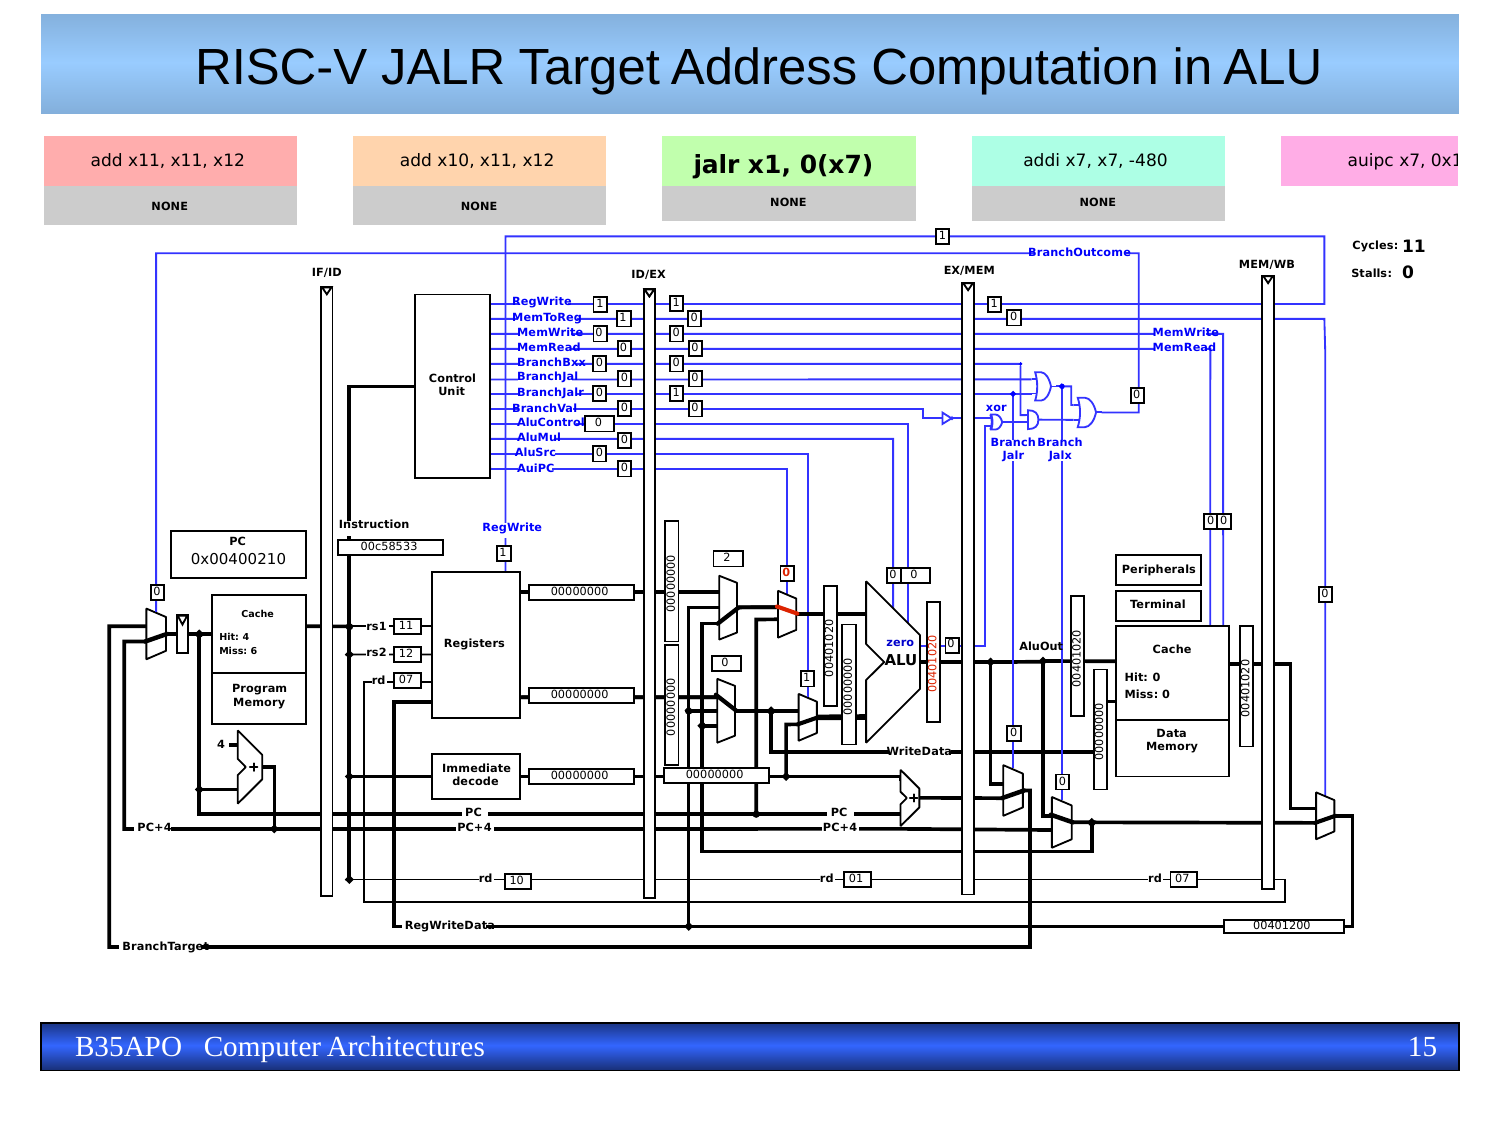

# RISC-V JALR Target Address Computation in ALU
B35APO Computer Architectures
15